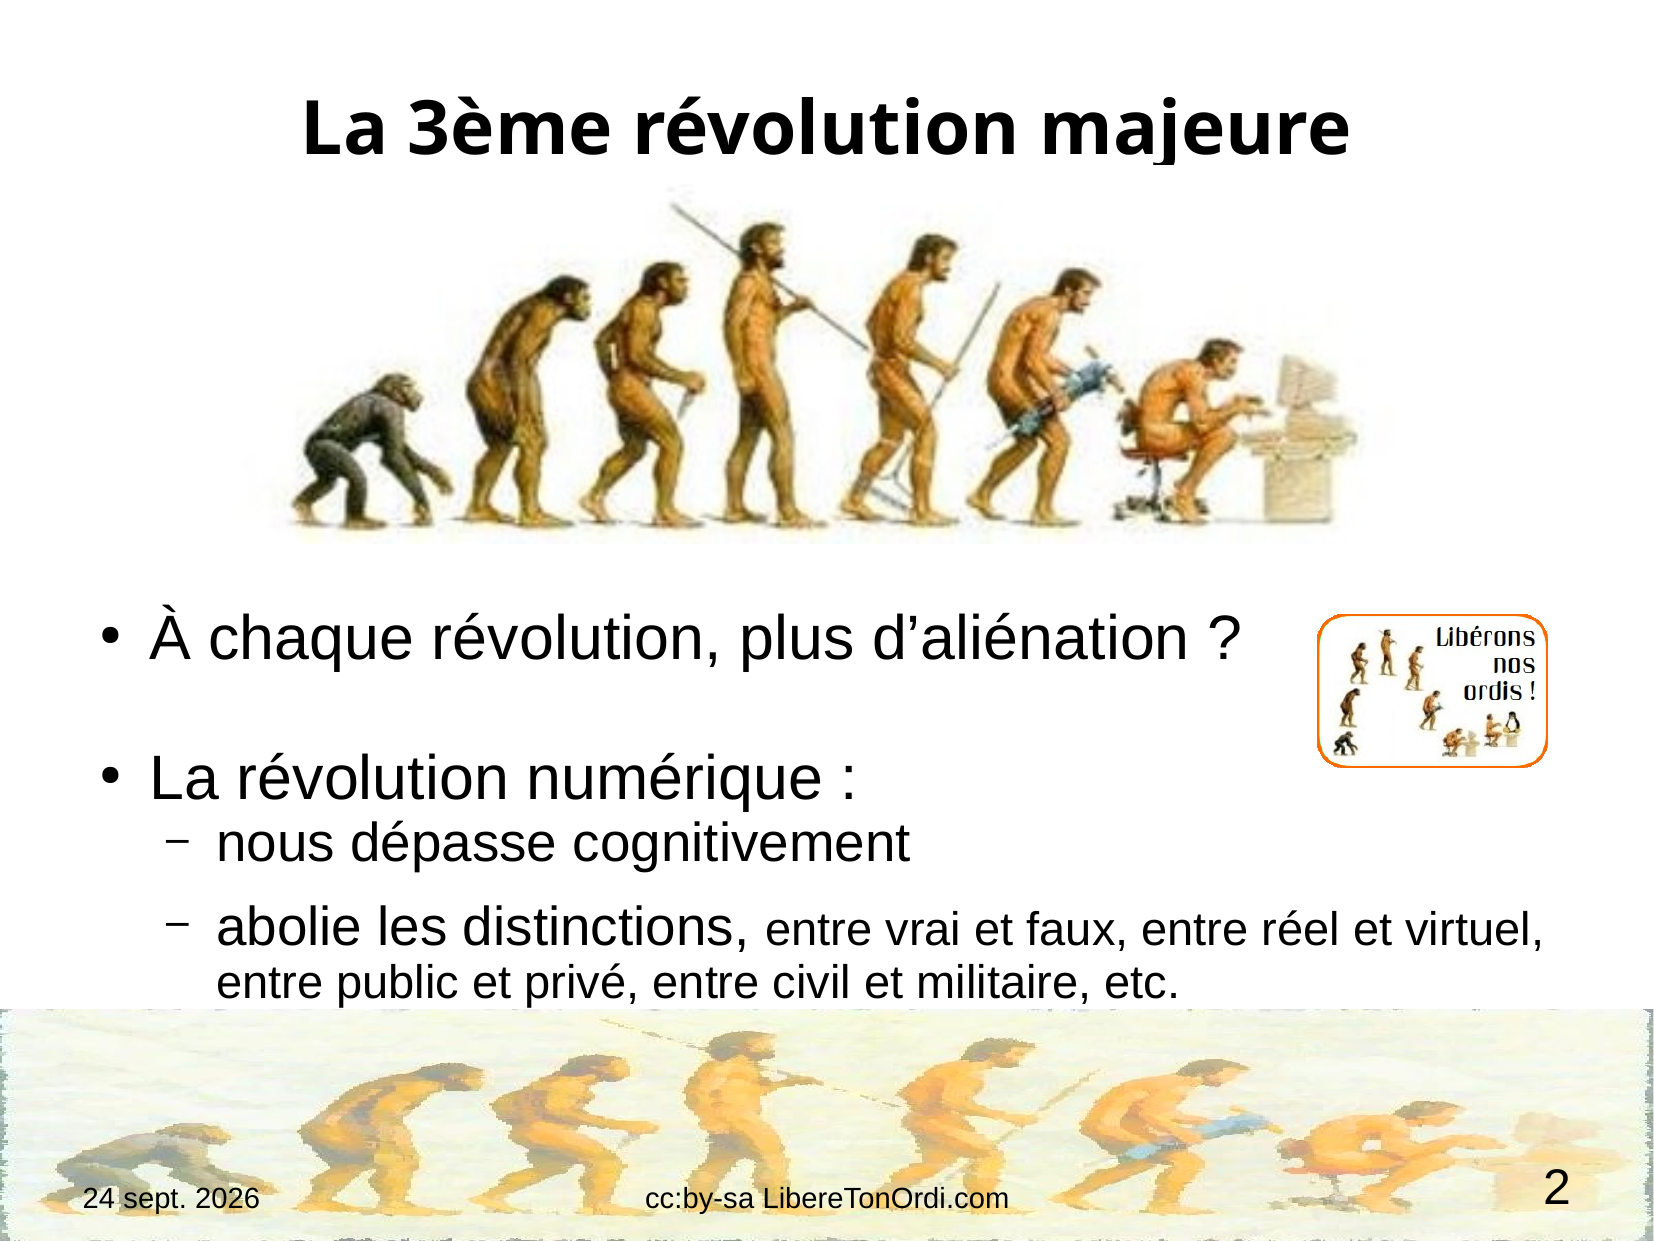

# La 3ème révolution majeure
À chaque révolution, plus d’aliénation ?
La révolution numérique :
nous dépasse cognitivement
abolie les distinctions, entre vrai et faux, entre réel et virtuel, entre public et privé, entre civil et militaire, etc.
cc:by-sa LibereTonOrdi.com
2